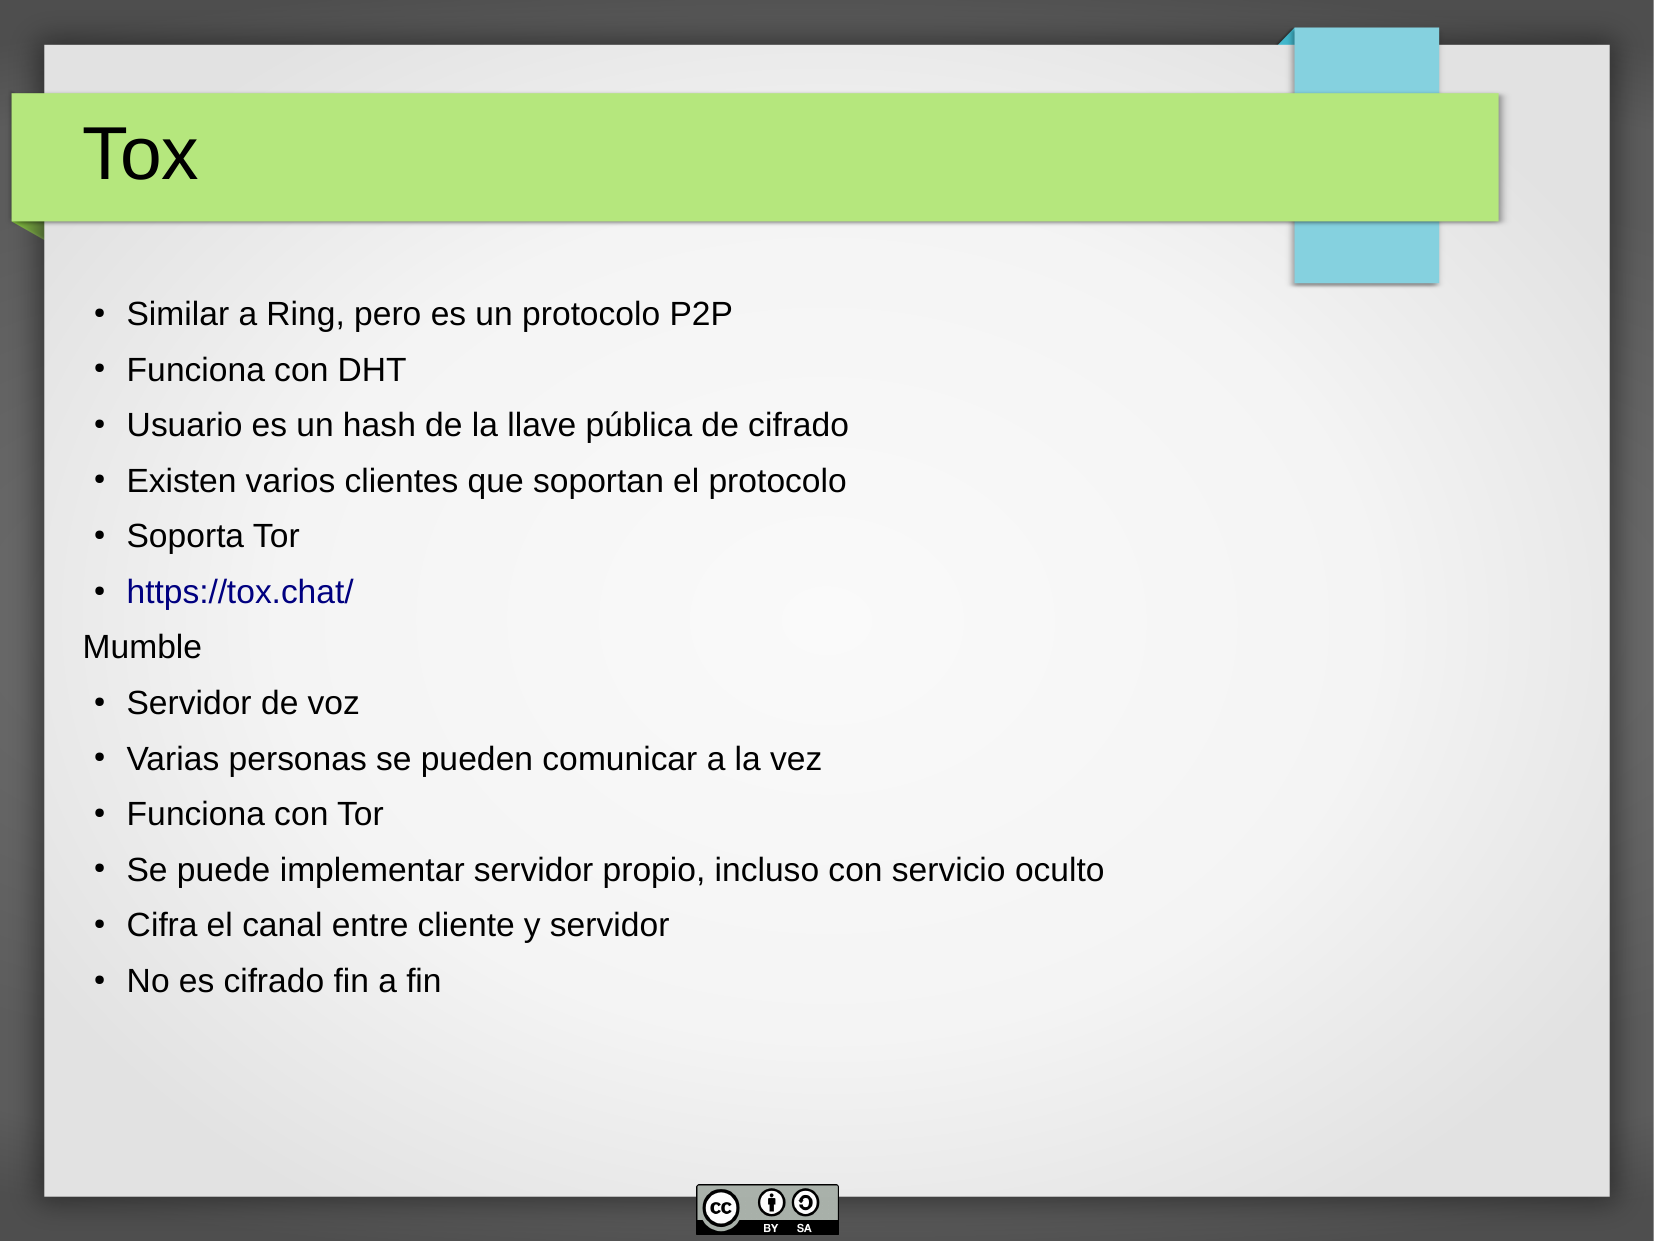

# Tox
Similar a Ring, pero es un protocolo P2P
Funciona con DHT
Usuario es un hash de la llave pública de cifrado
Existen varios clientes que soportan el protocolo
Soporta Tor
https://tox.chat/
Mumble
Servidor de voz
Varias personas se pueden comunicar a la vez
Funciona con Tor
Se puede implementar servidor propio, incluso con servicio oculto
Cifra el canal entre cliente y servidor
No es cifrado fin a fin